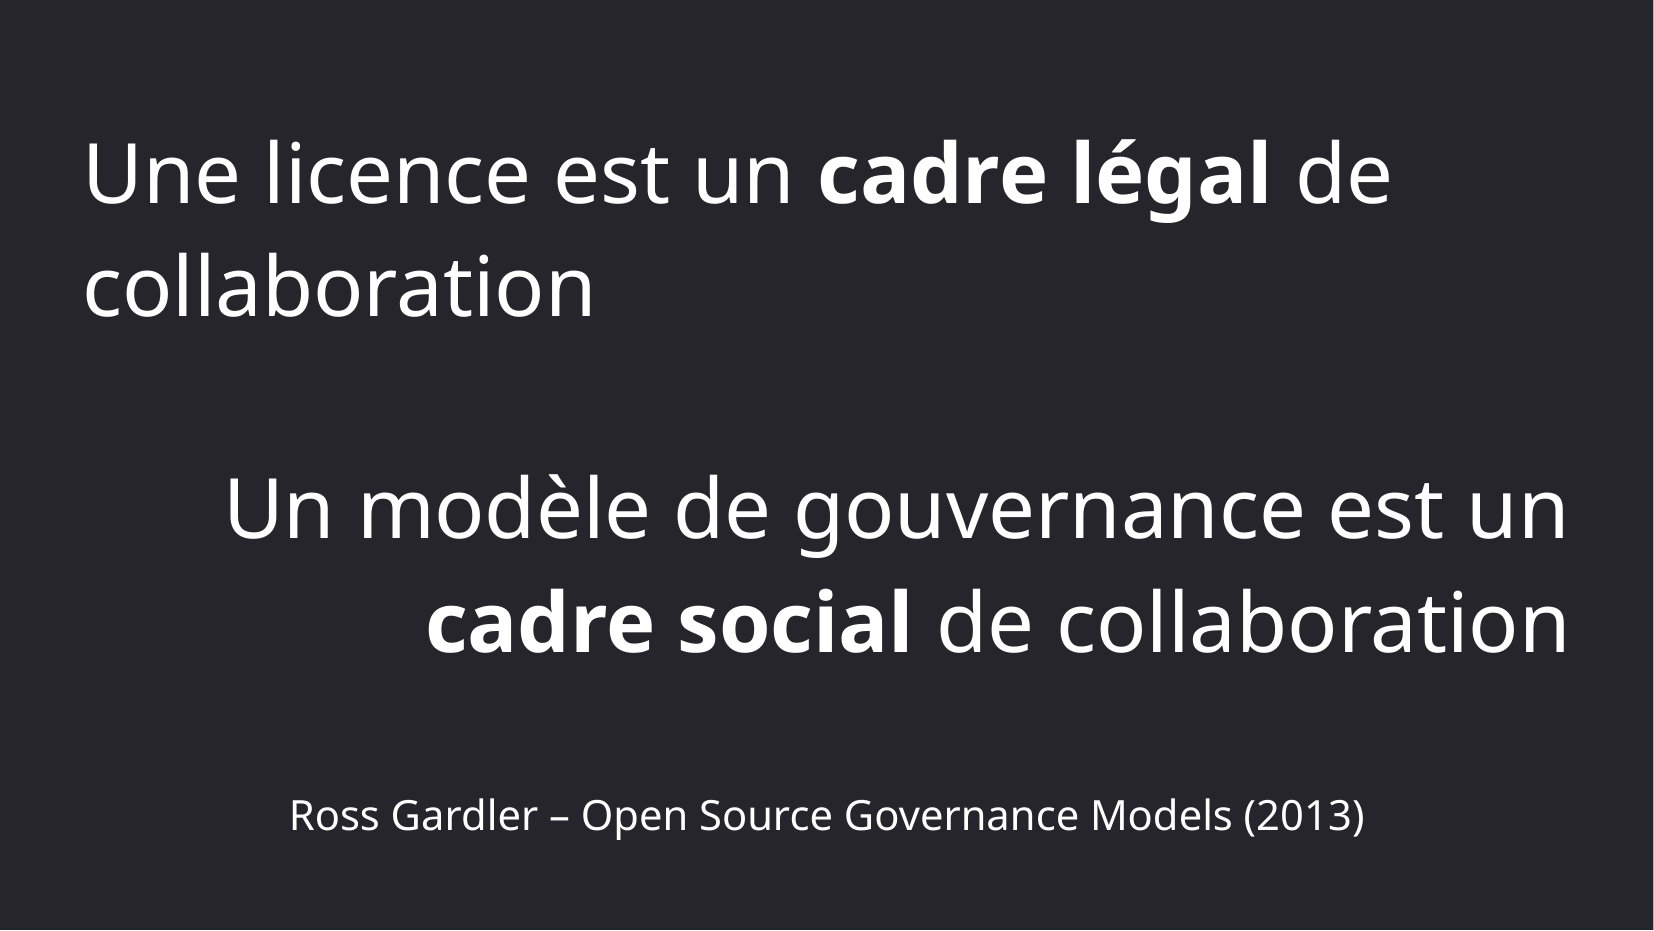

# Une licence est un cadre légal de collaboration
Un modèle de gouvernance est un
cadre social de collaboration
Ross Gardler – Open Source Governance Models (2013)